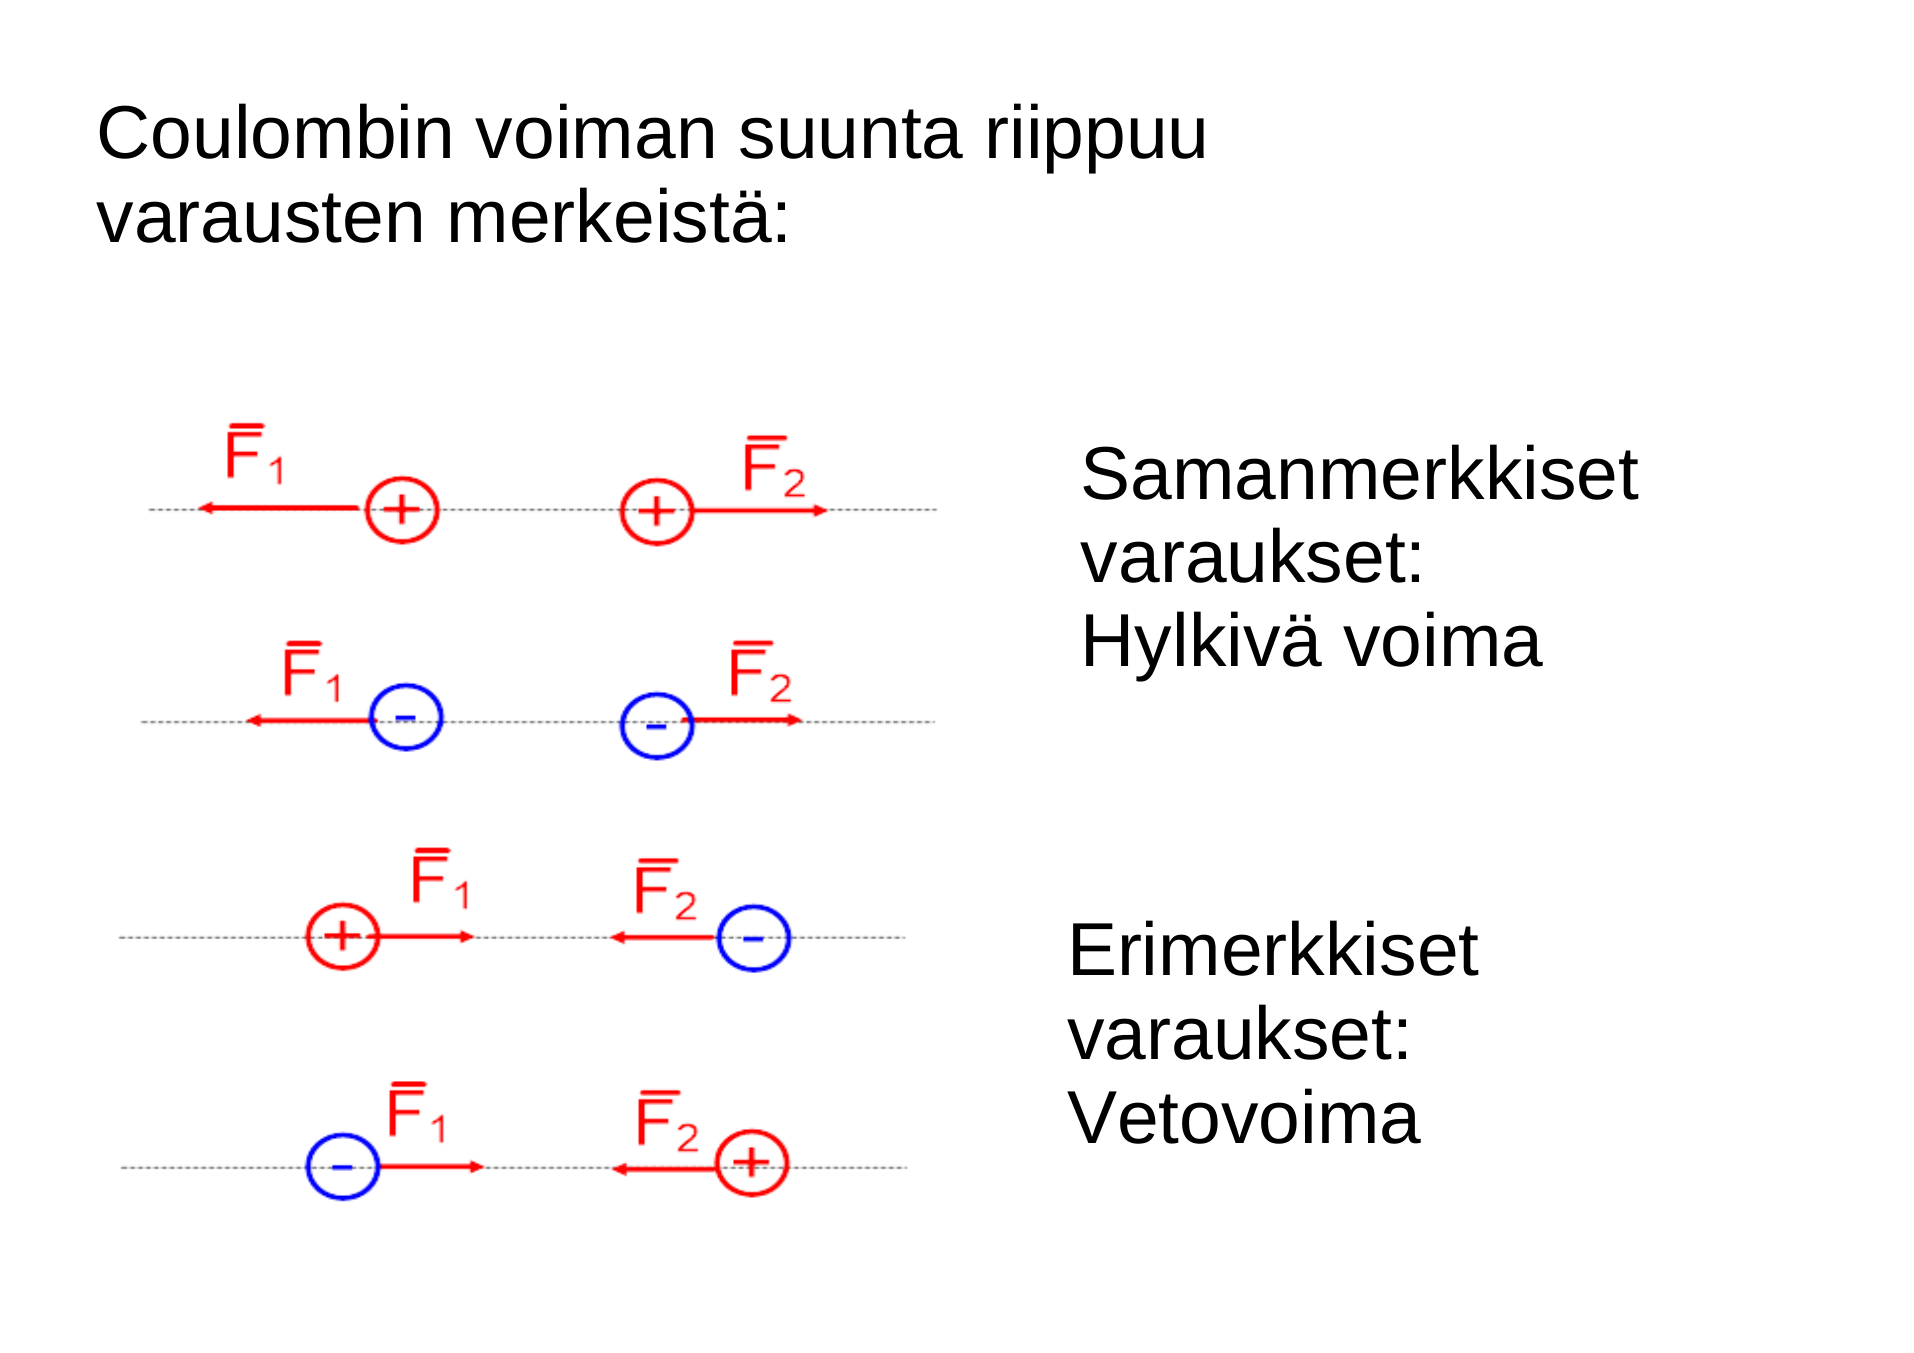

Coulombin voiman suunta riippuu
varausten merkeistä:
Samanmerkkiset varaukset:
Hylkivä voima
Erimerkkiset varaukset:
Vetovoima